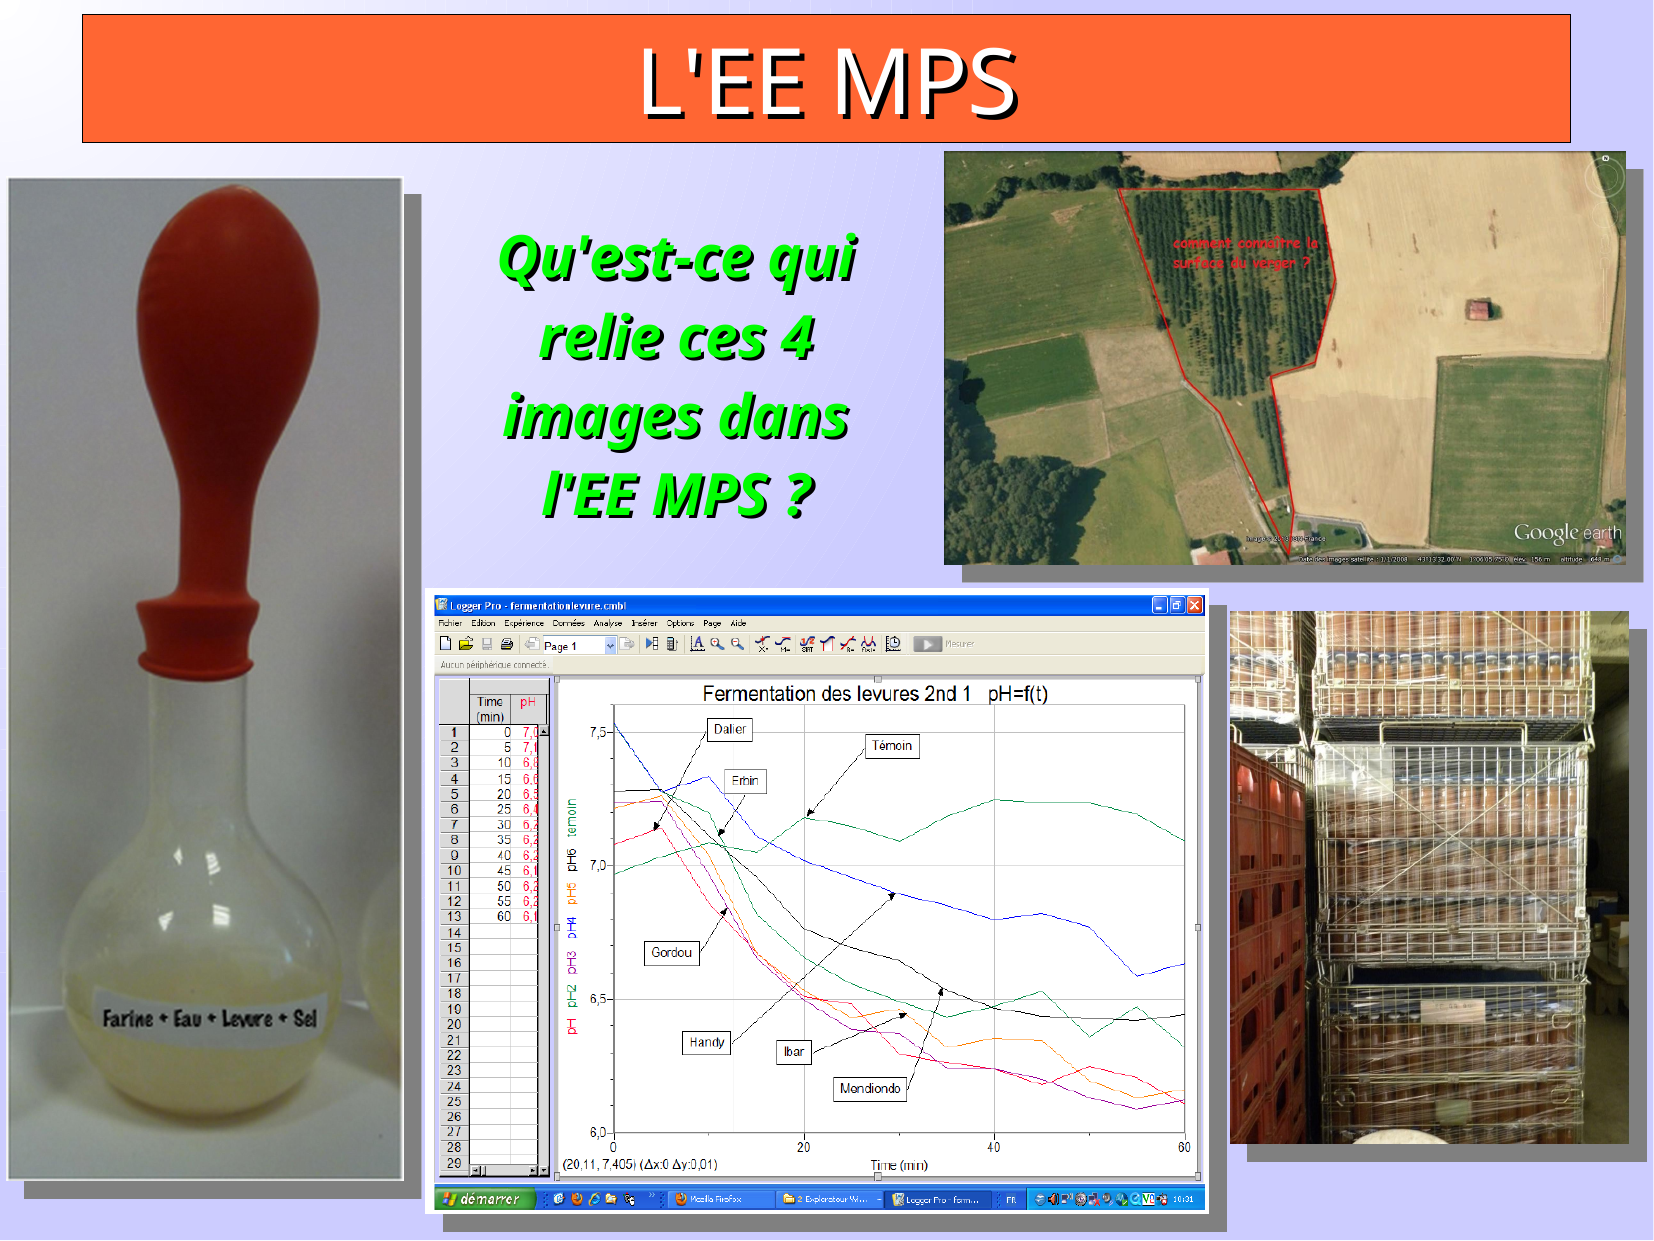

# L'EE MPS
Qu'est-ce qui relie ces 4 images dans l'EE MPS ?